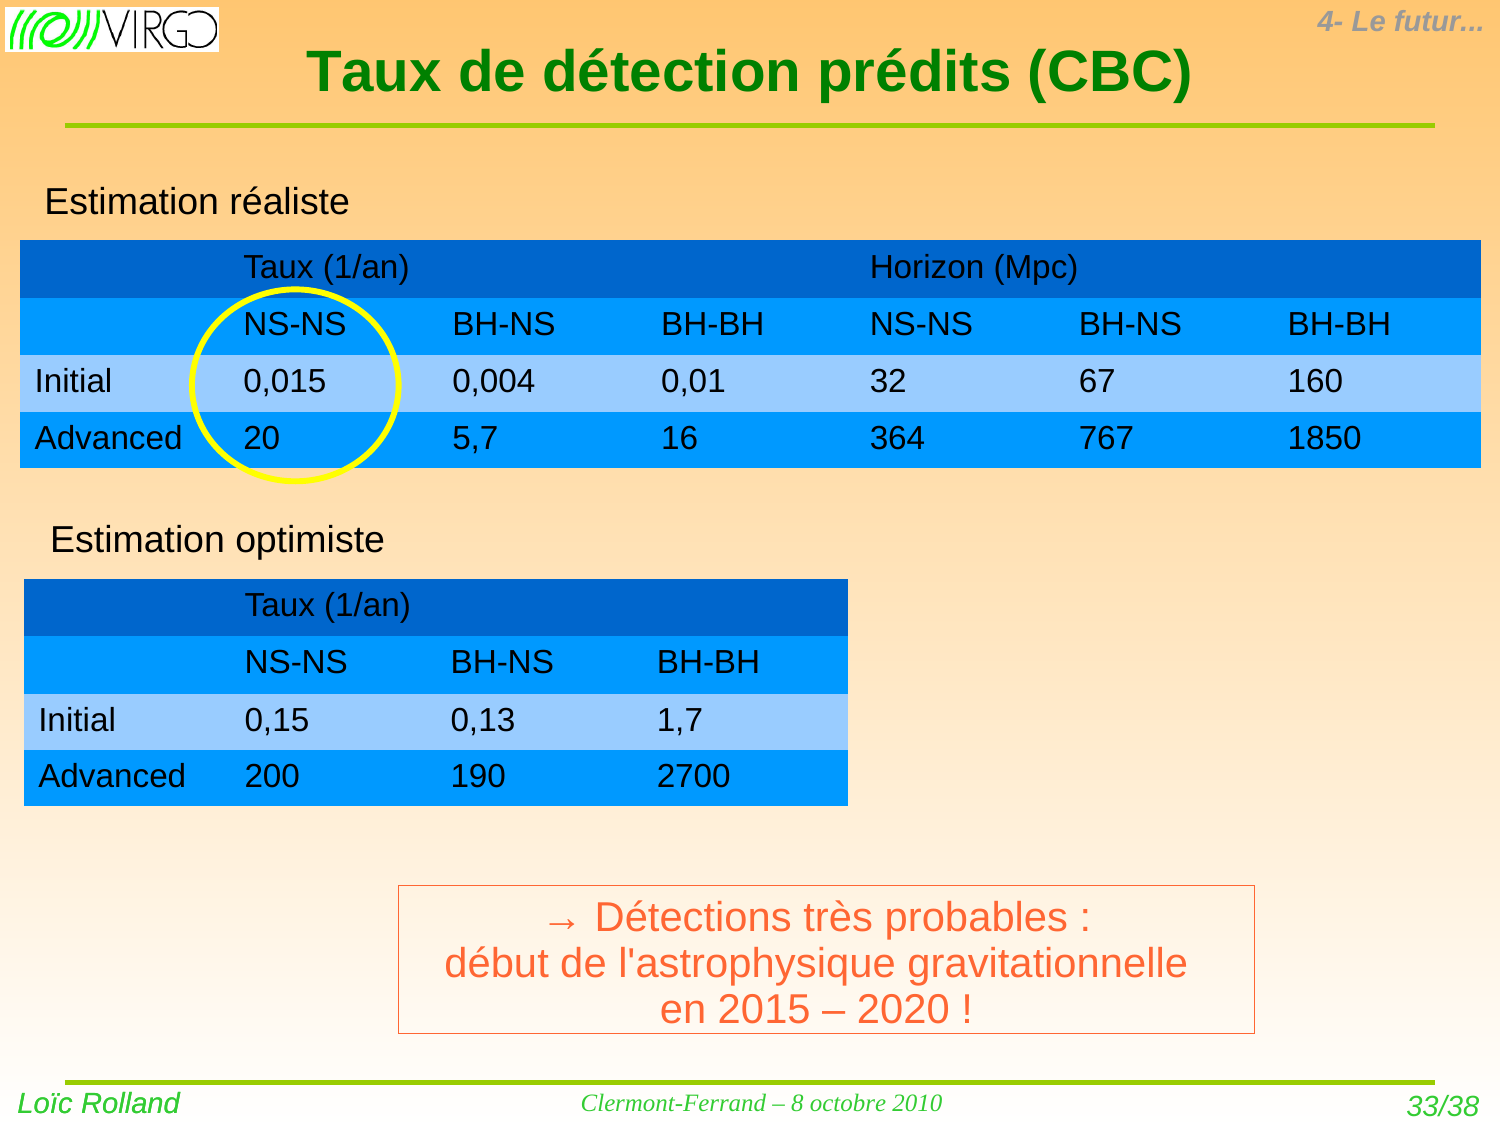

4- Le futur...
# Taux de détection prédits (CBC)
Estimation réaliste
| | Taux (1/an) | | | Horizon (Mpc) | | |
| --- | --- | --- | --- | --- | --- | --- |
| | NS-NS | BH-NS | BH-BH | NS-NS | BH-NS | BH-BH |
| Initial | 0,015 | 0,004 | 0,01 | 32 | 67 | 160 |
| Advanced | 20 | 5,7 | 16 | 364 | 767 | 1850 |
Estimation optimiste
| | Taux (1/an) | | |
| --- | --- | --- | --- |
| | NS-NS | BH-NS | BH-BH |
| Initial | 0,15 | 0,13 | 1,7 |
| Advanced | 200 | 190 | 2700 |
→ Détections très probables :
début de l'astrophysique gravitationnelle
en 2015 – 2020 !
33